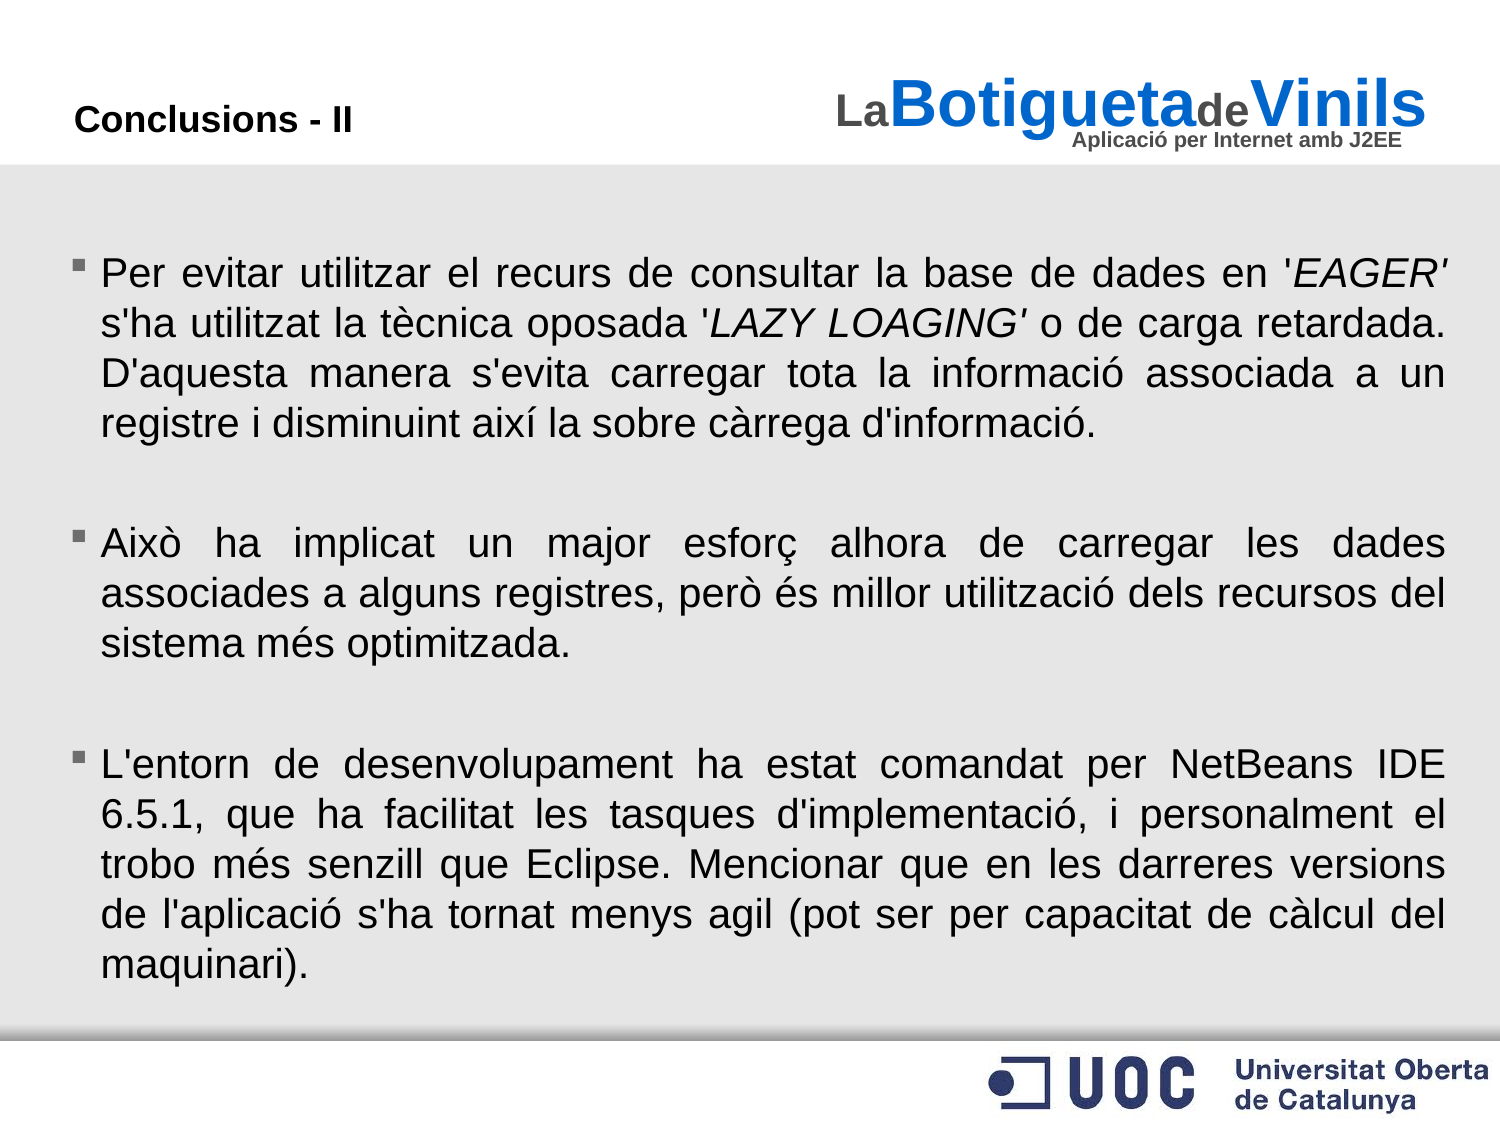

# LaBotiguetadeVinils
Conclusions - II
Aplicació per Internet amb J2EE
Per evitar utilitzar el recurs de consultar la base de dades en 'EAGER' s'ha utilitzat la tècnica oposada 'LAZY LOAGING' o de carga retardada. D'aquesta manera s'evita carregar tota la informació associada a un registre i disminuint així la sobre càrrega d'informació.
Això ha implicat un major esforç alhora de carregar les dades associades a alguns registres, però és millor utilització dels recursos del sistema més optimitzada.
L'entorn de desenvolupament ha estat comandat per NetBeans IDE 6.5.1, que ha facilitat les tasques d'implementació, i personalment el trobo més senzill que Eclipse. Mencionar que en les darreres versions de l'aplicació s'ha tornat menys agil (pot ser per capacitat de càlcul del maquinari).
Here comes your footer